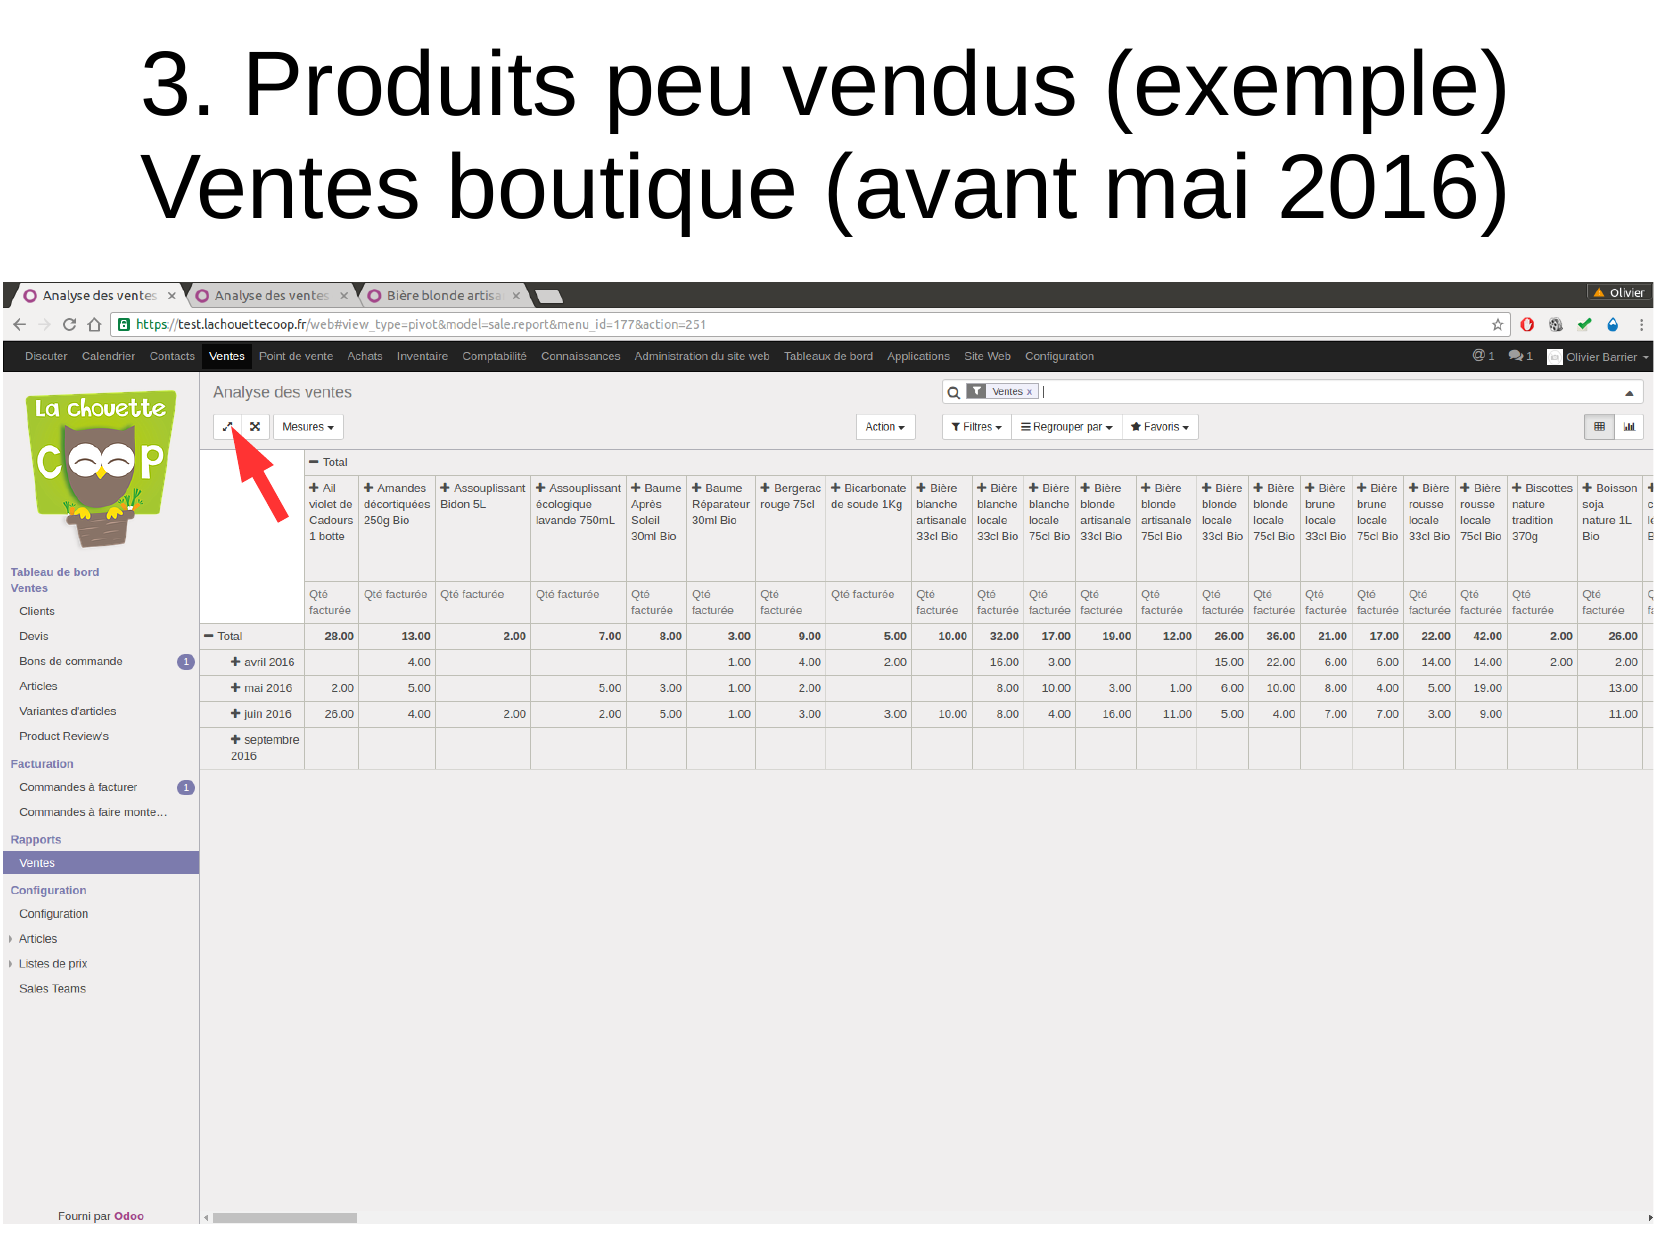

# 3. Produits peu vendus (exemple) Ventes boutique (avant mai 2016)